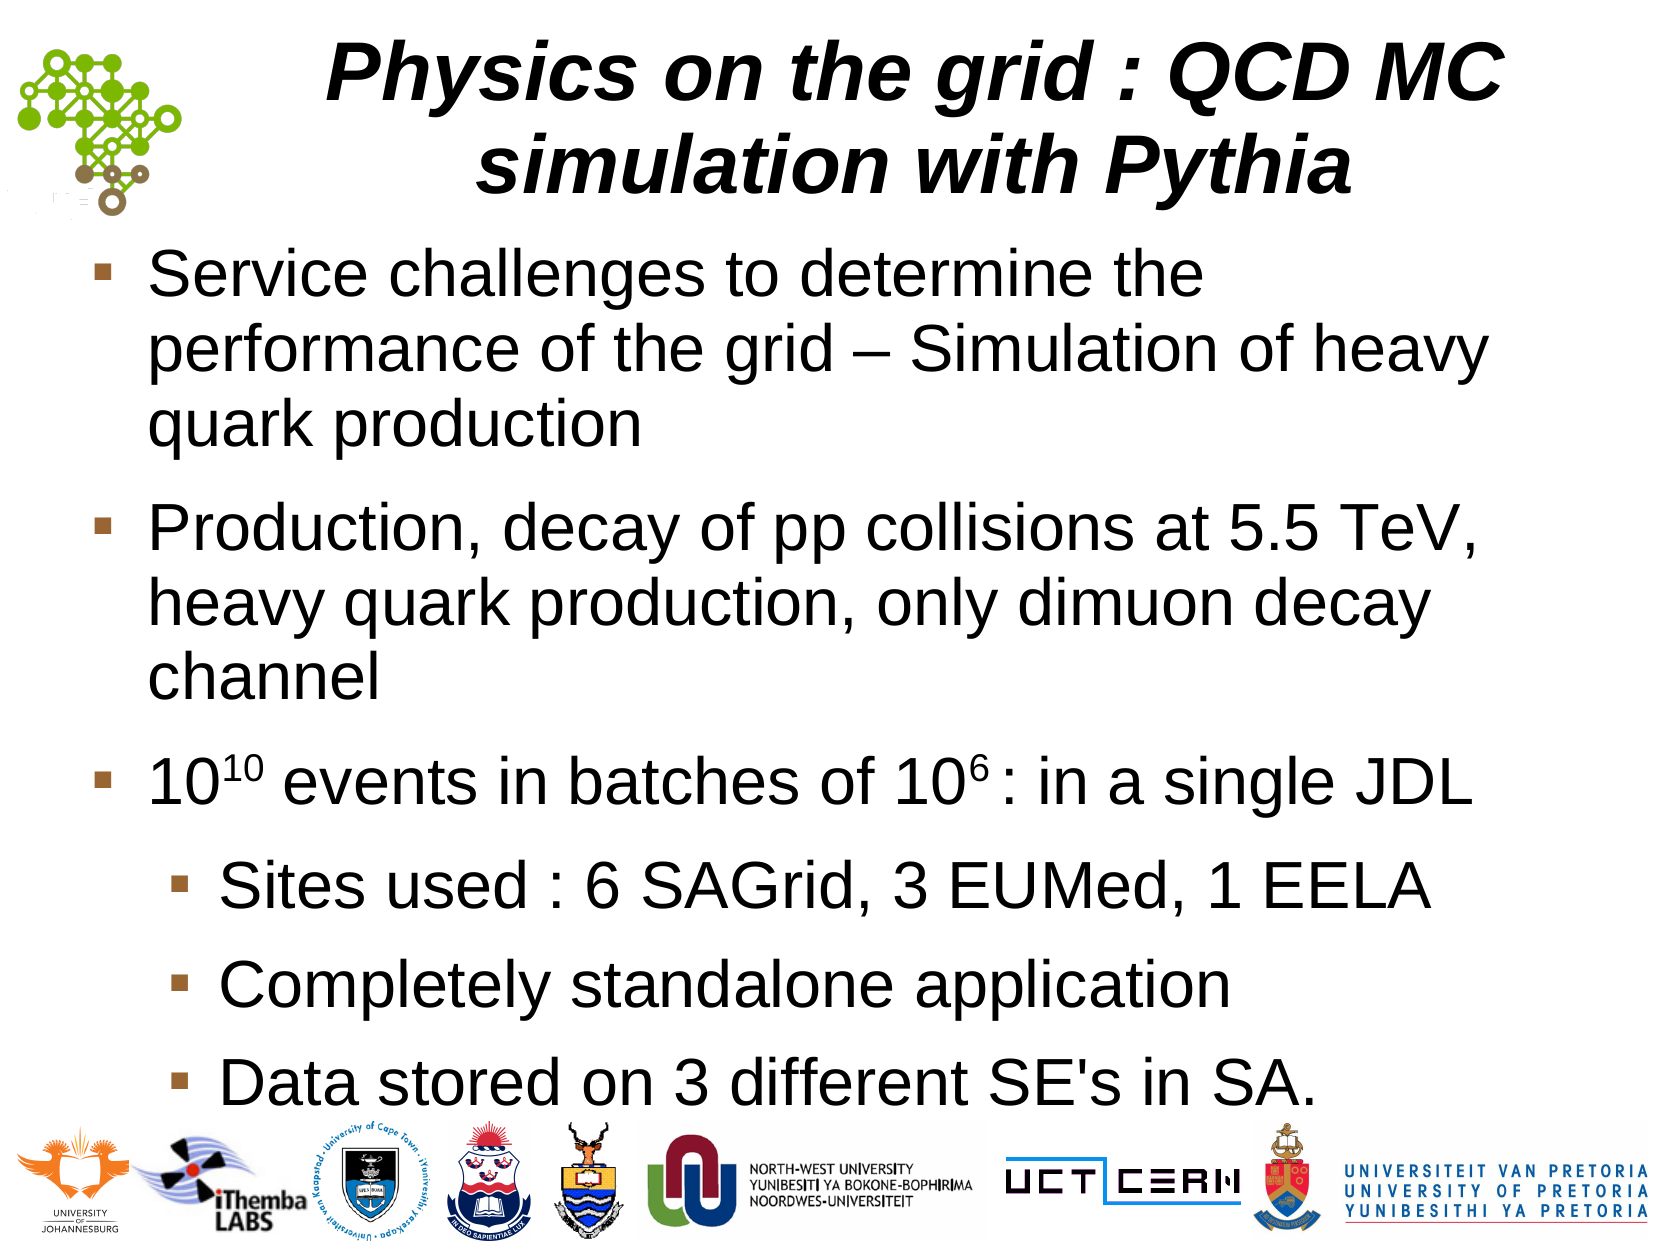

# Physics on the grid : QCD MC simulation with Pythia
Service challenges to determine the performance of the grid – Simulation of heavy quark production
Production, decay of pp collisions at 5.5 TeV, heavy quark production, only dimuon decay channel
1010 events in batches of 106 : in a single JDL
Sites used : 6 SAGrid, 3 EUMed, 1 EELA
Completely standalone application
Data stored on 3 different SE's in SA.